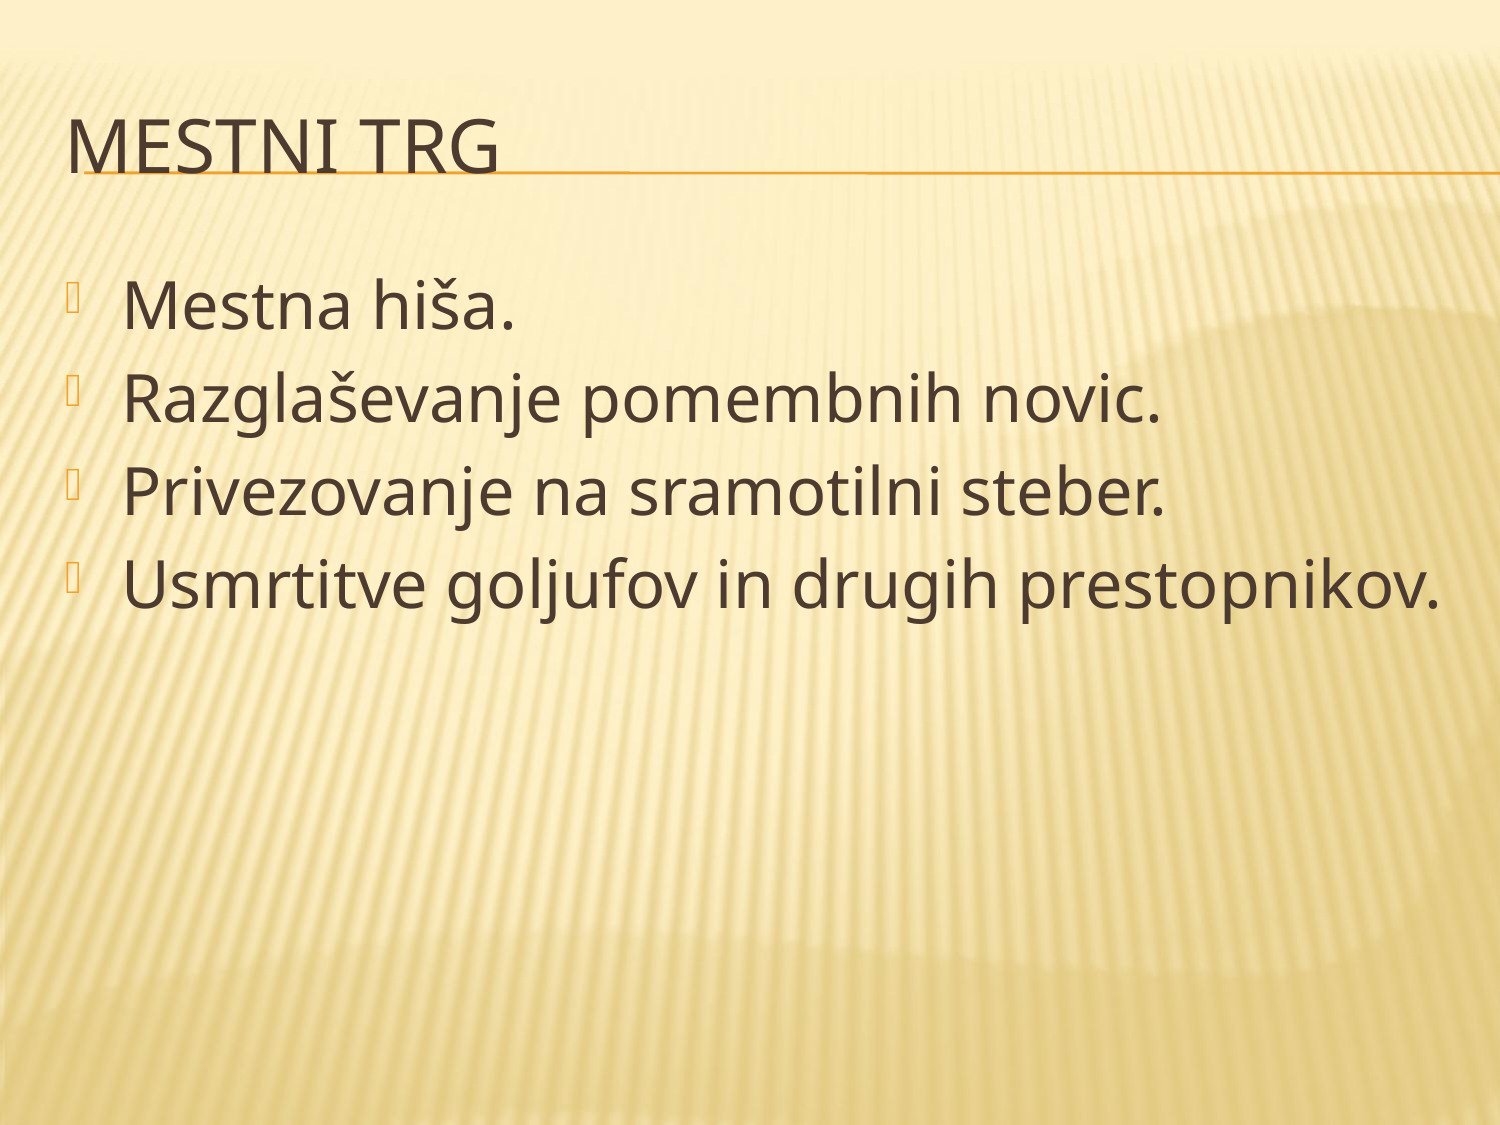

# MESTNI TRG
Mestna hiša.
Razglaševanje pomembnih novic.
Privezovanje na sramotilni steber.
Usmrtitve goljufov in drugih prestopnikov.